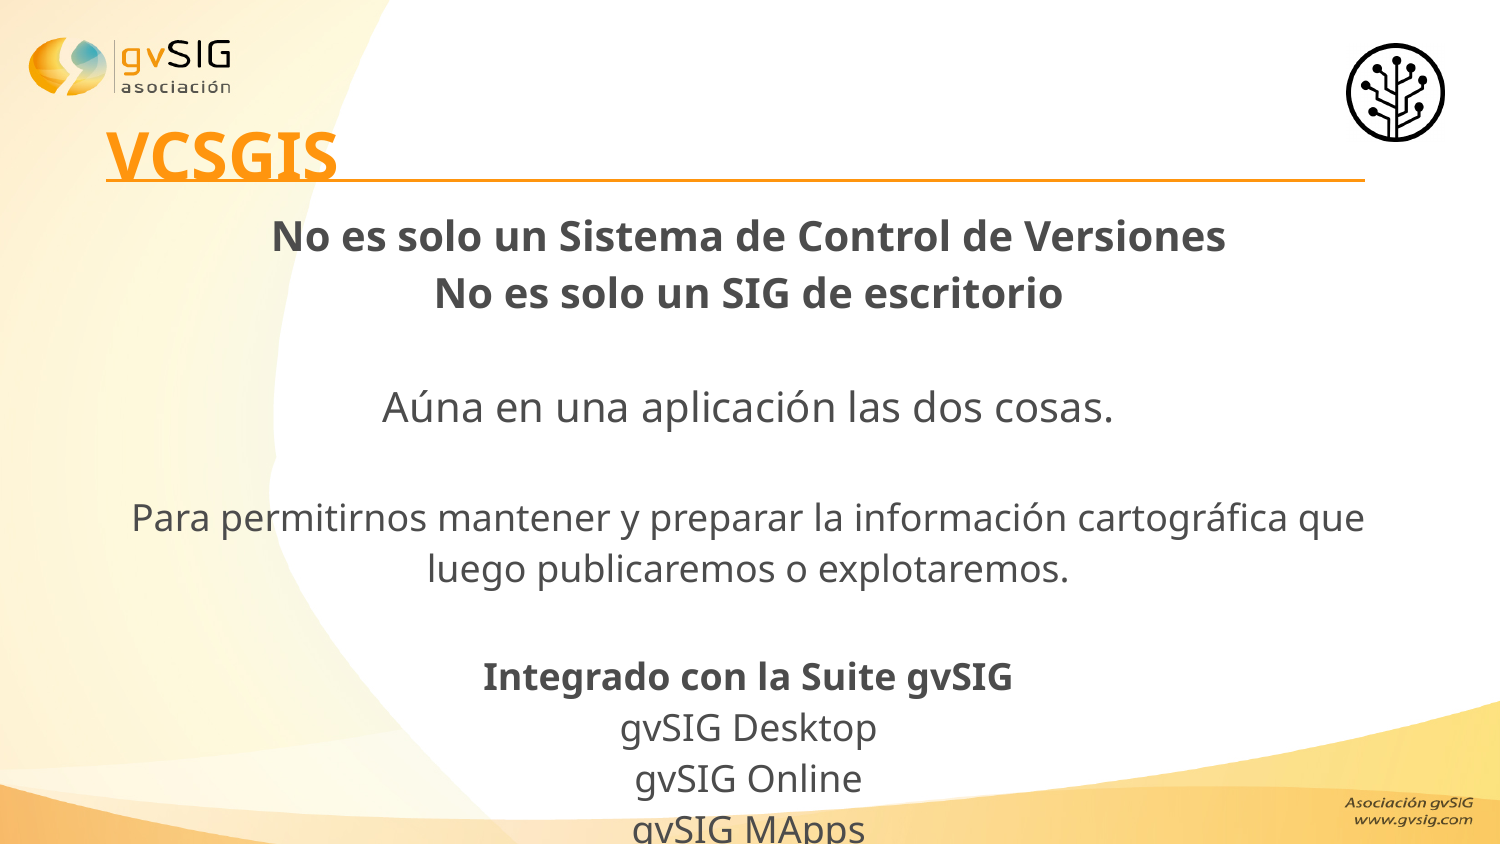

# VCSGIS
No es solo un Sistema de Control de Versiones
No es solo un SIG de escritorio
Aúna en una aplicación las dos cosas.
Para permitirnos mantener y preparar la información cartográfica que luego publicaremos o explotaremos.
Integrado con la Suite gvSIG
gvSIG Desktop
gvSIG Online
gvSIG MApps